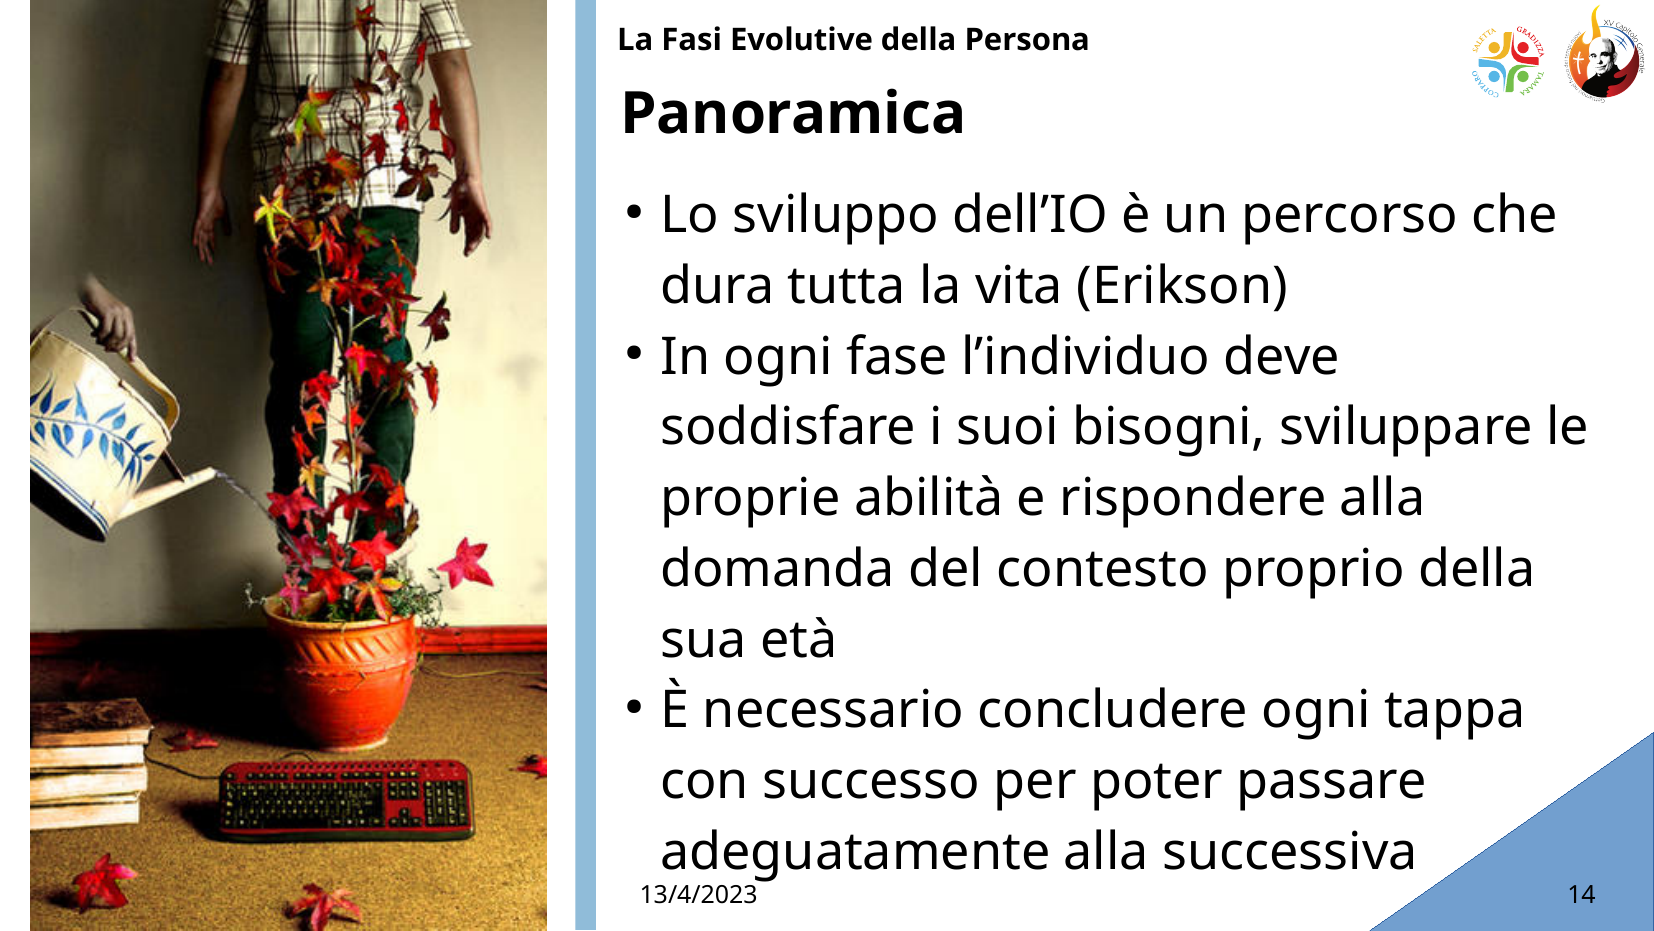

La Fasi Evolutive della Persona
Panoramica
# Lo sviluppo dell’IO è un percorso che dura tutta la vita (Erikson)
In ogni fase l’individuo deve soddisfare i suoi bisogni, sviluppare le proprie abilità e rispondere alla domanda del contesto proprio della sua età
È necessario concludere ogni tappa con successo per poter passare adeguatamente alla successiva